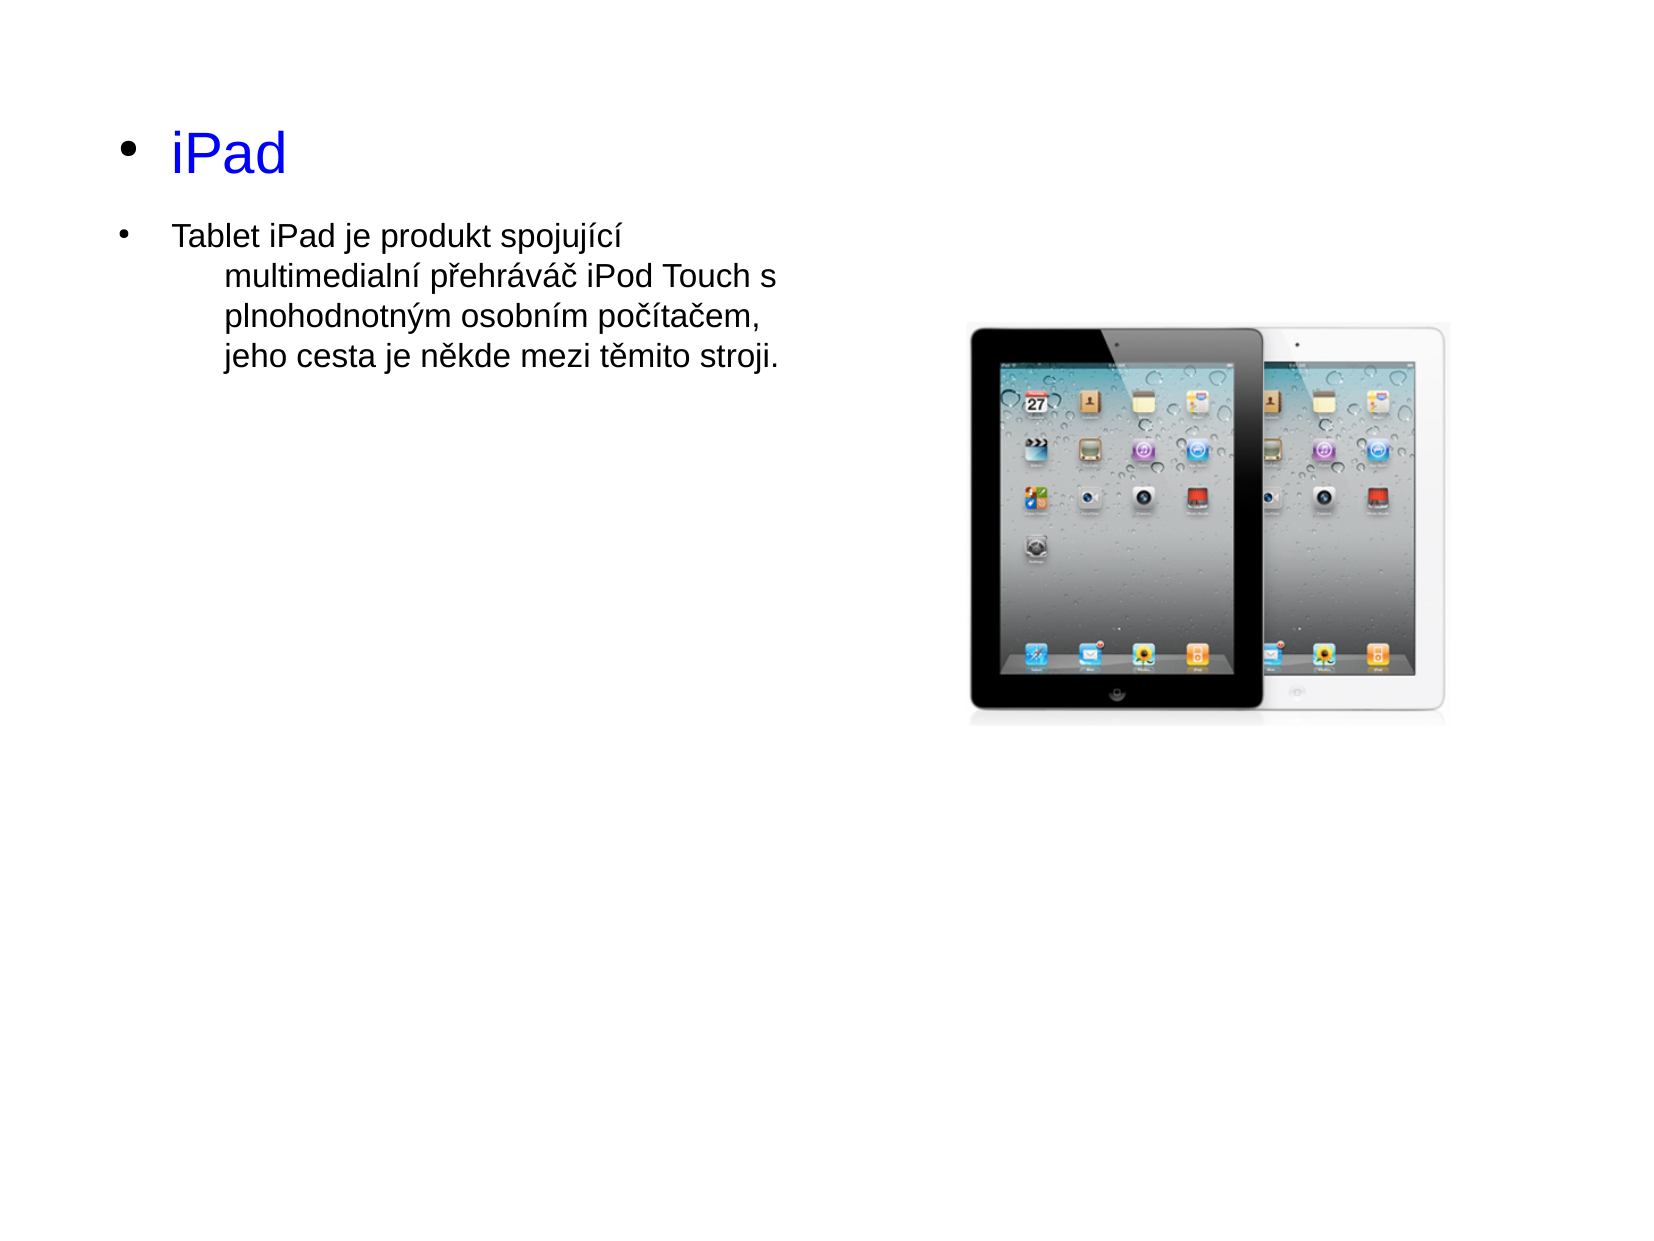

# iPad
Tablet iPad je produkt spojující multimedialní přehráváč iPod Touch s plnohodnotným osobním počítačem, jeho cesta je někde mezi těmito stroji.